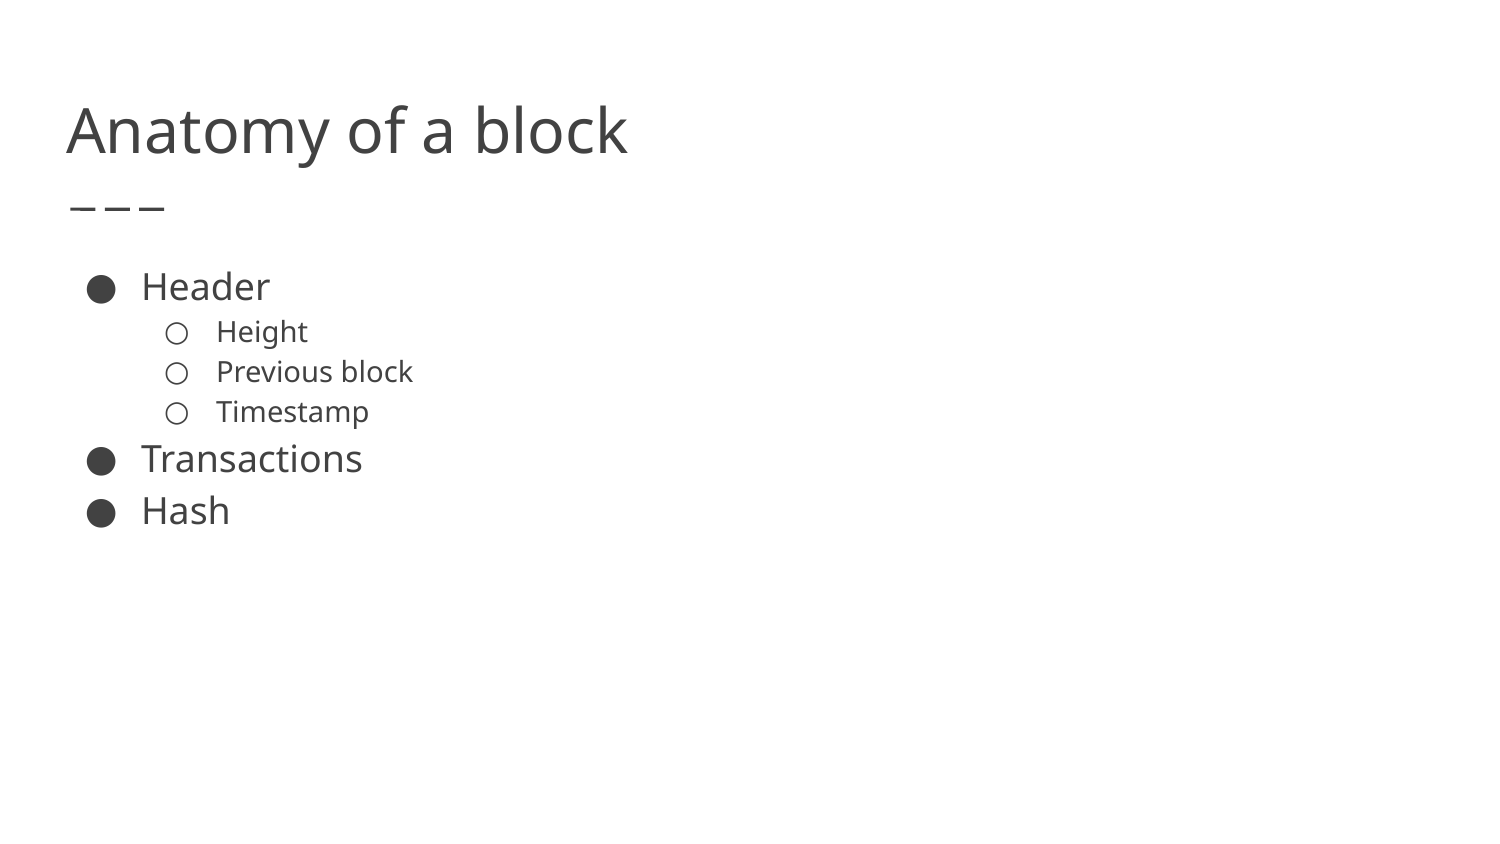

# Anatomy of a block
Header
Height
Previous block
Timestamp
Transactions
Hash